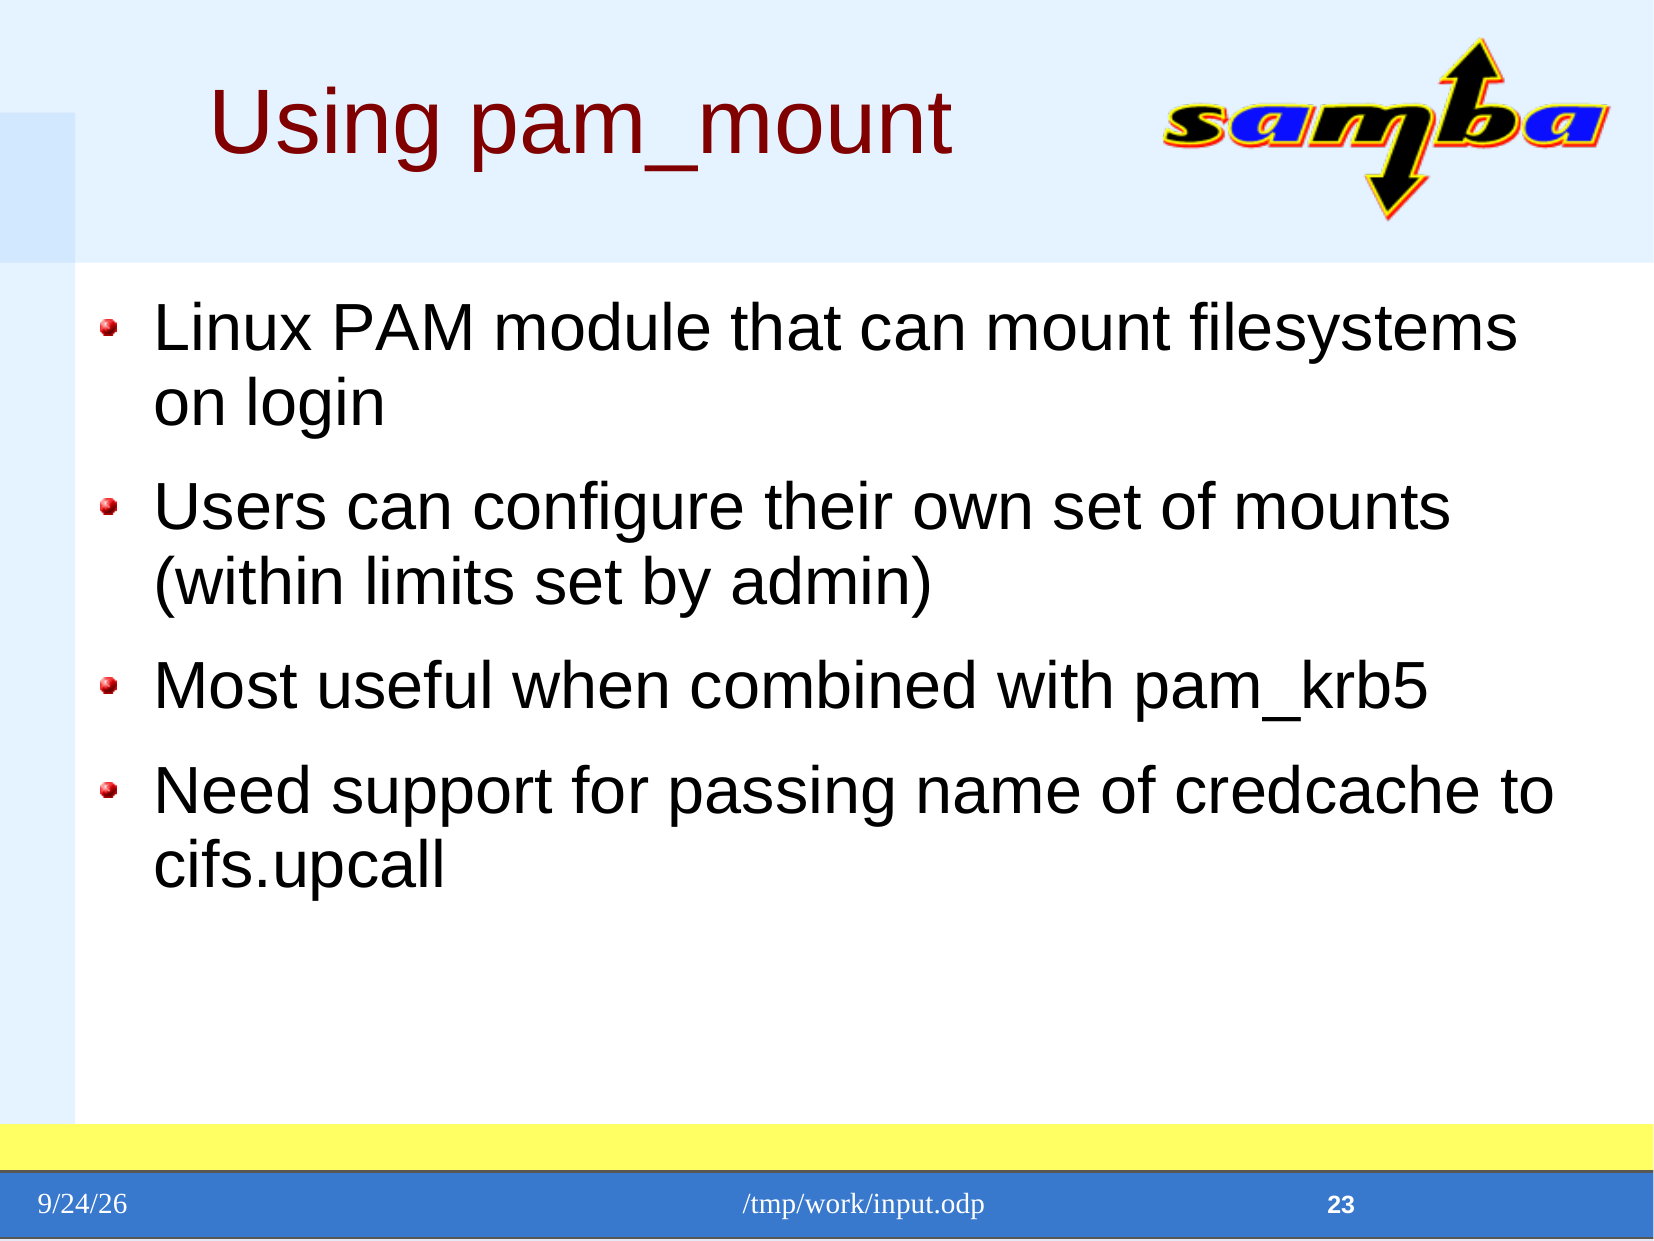

# Using pam_mount
Linux PAM module that can mount filesystems on login
Users can configure their own set of mounts (within limits set by admin)
Most useful when combined with pam_krb5
Need support for passing name of credcache to cifs.upcall